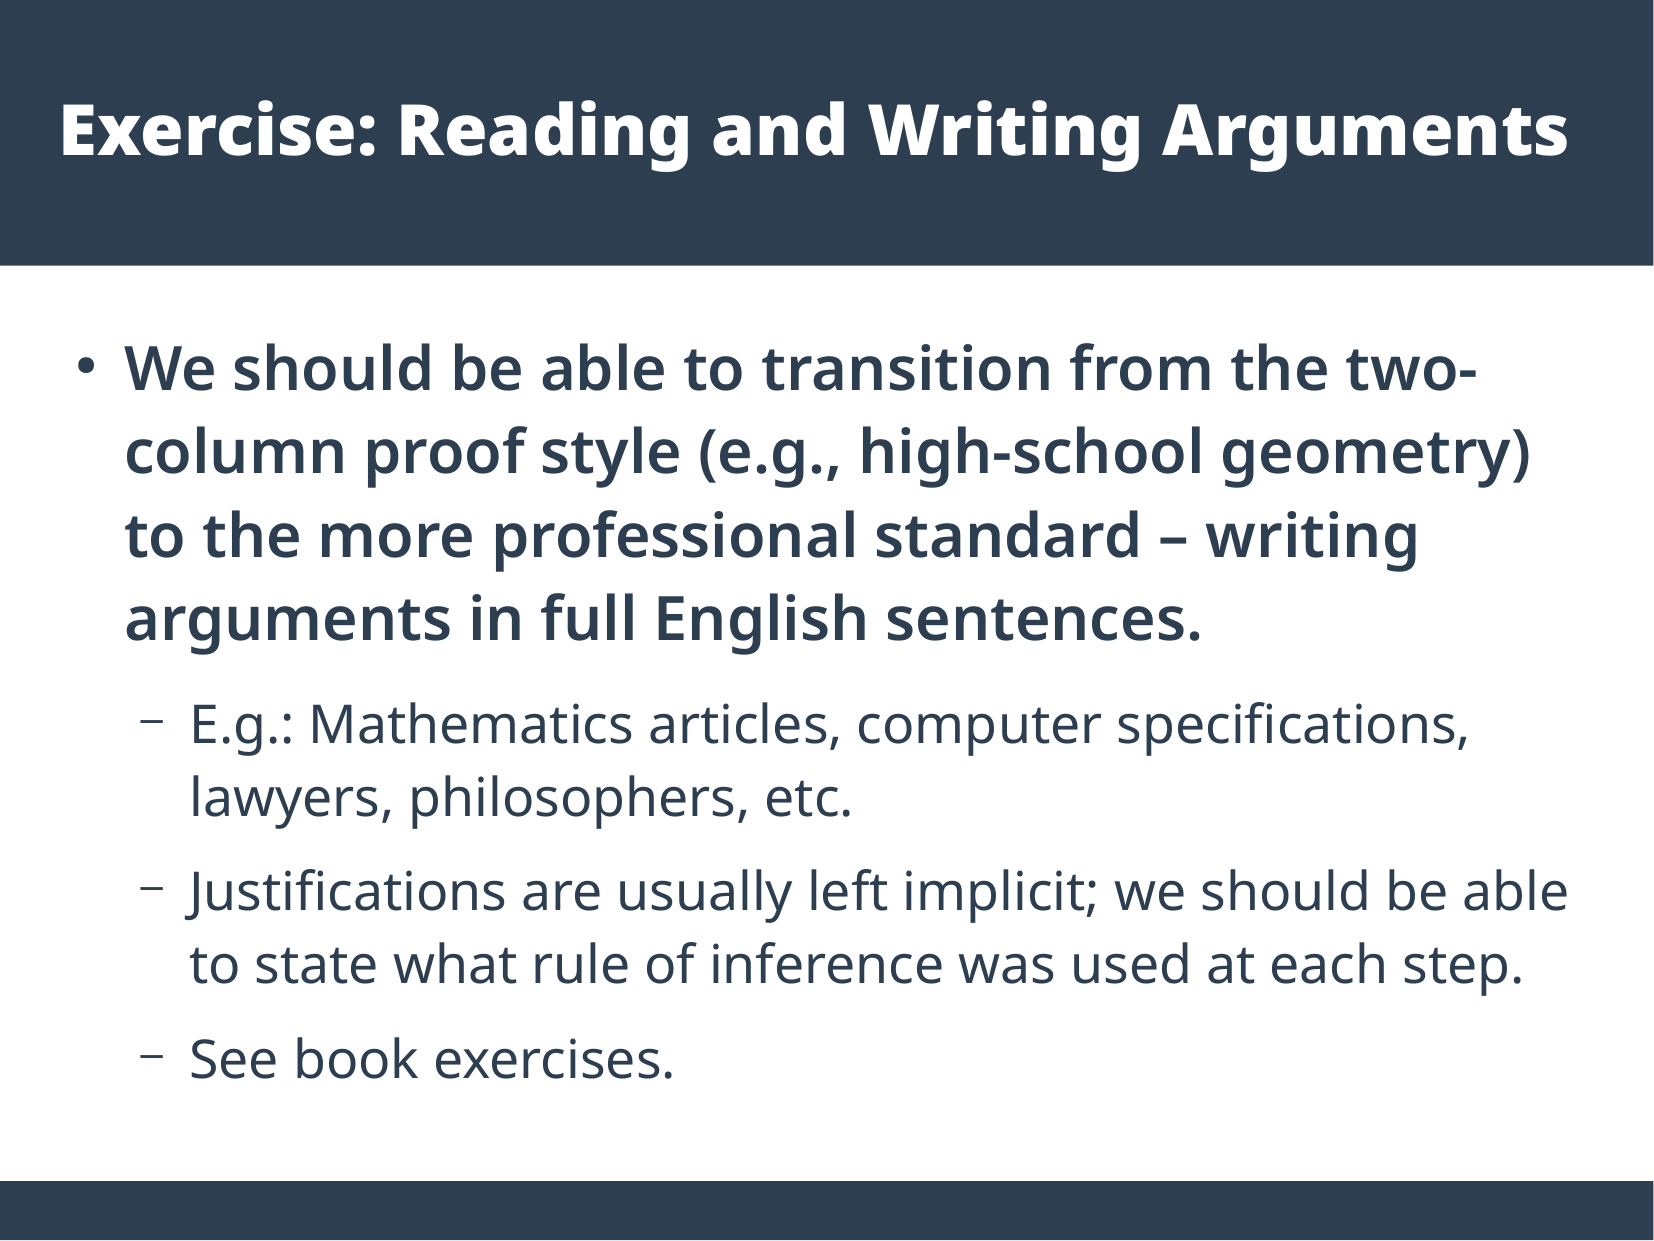

# Exercise: Reading and Writing Arguments
We should be able to transition from the two-column proof style (e.g., high-school geometry) to the more professional standard – writing arguments in full English sentences.
E.g.: Mathematics articles, computer specifications, lawyers, philosophers, etc.
Justifications are usually left implicit; we should be able to state what rule of inference was used at each step.
See book exercises.